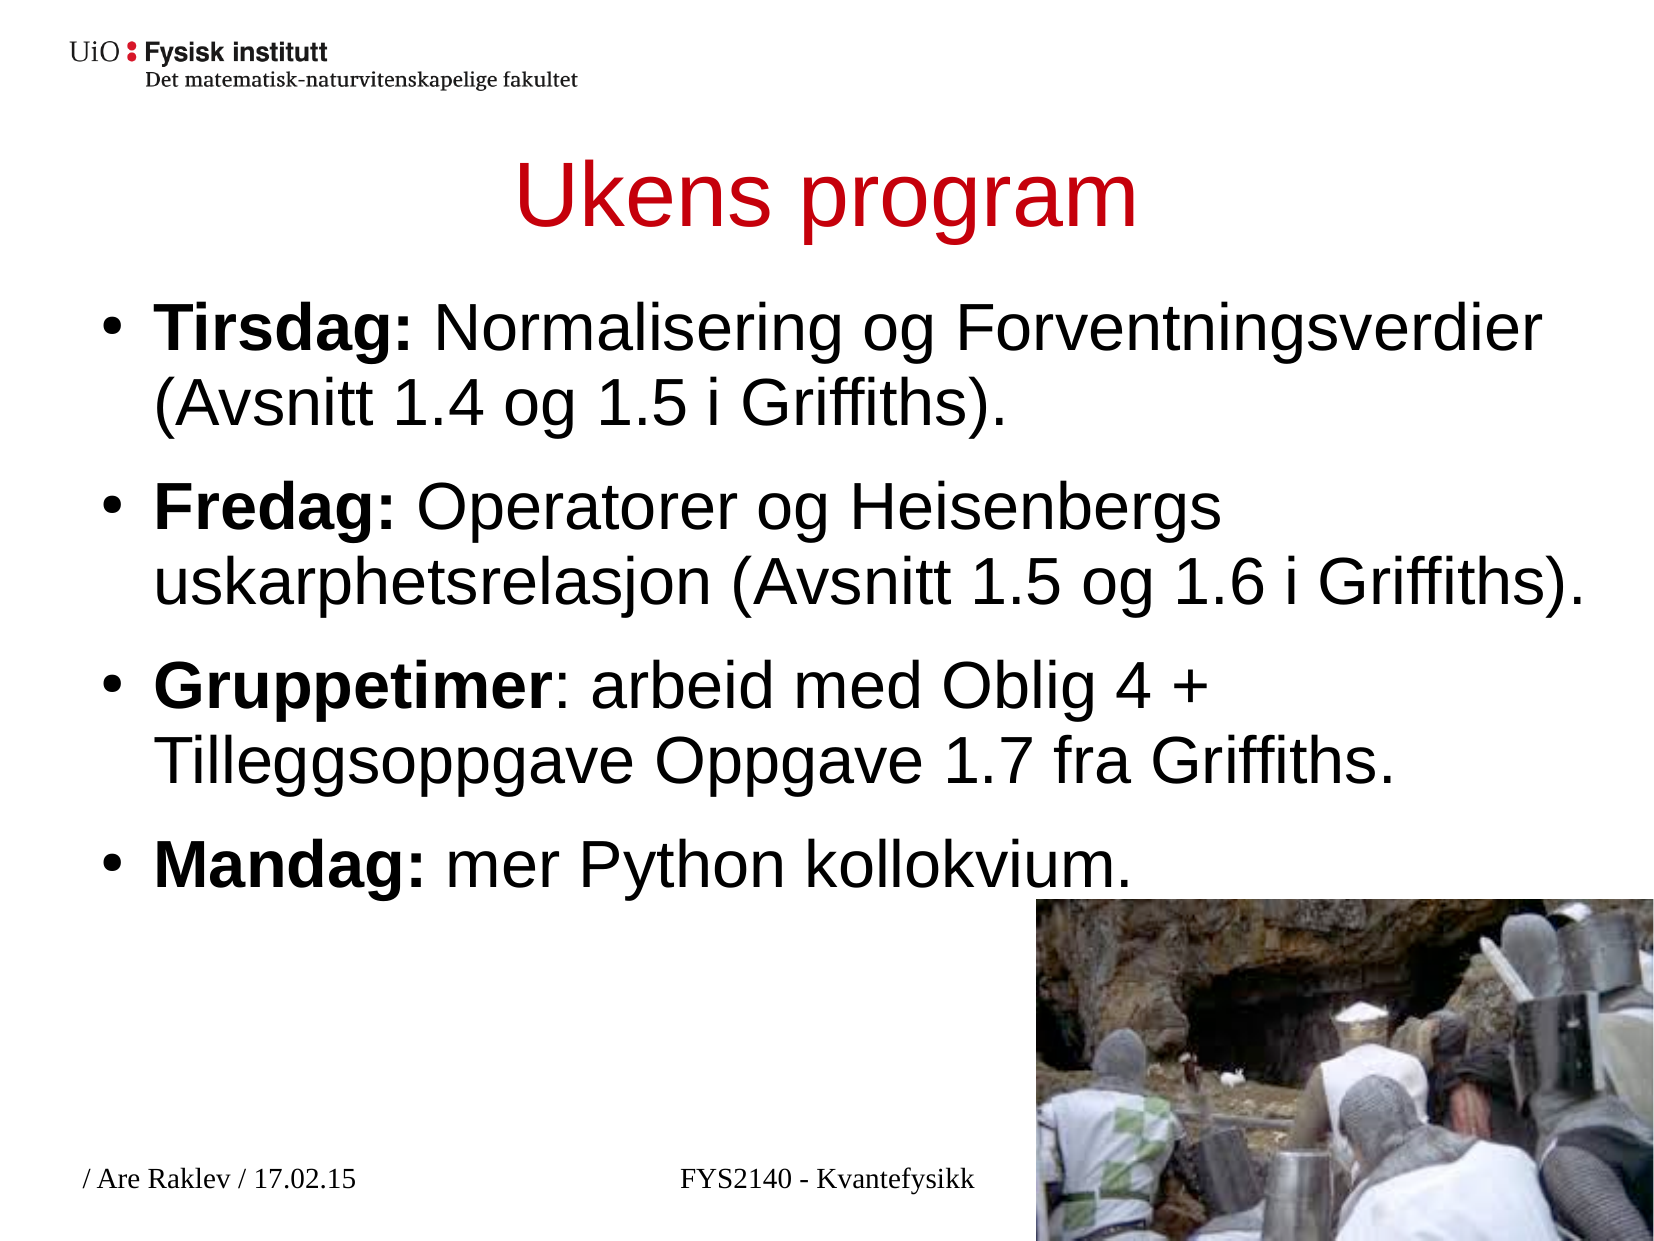

# Ukens program
Tirsdag: Normalisering og Forventningsverdier (Avsnitt 1.4 og 1.5 i Griffiths).
Fredag: Operatorer og Heisenbergs uskarphetsrelasjon (Avsnitt 1.5 og 1.6 i Griffiths).
Gruppetimer: arbeid med Oblig 4 + Tilleggsoppgave Oppgave 1.7 fra Griffiths.
Mandag: mer Python kollokvium.
/ Are Raklev / 17.02.15
FYS2140 - Kvantefysikk
2